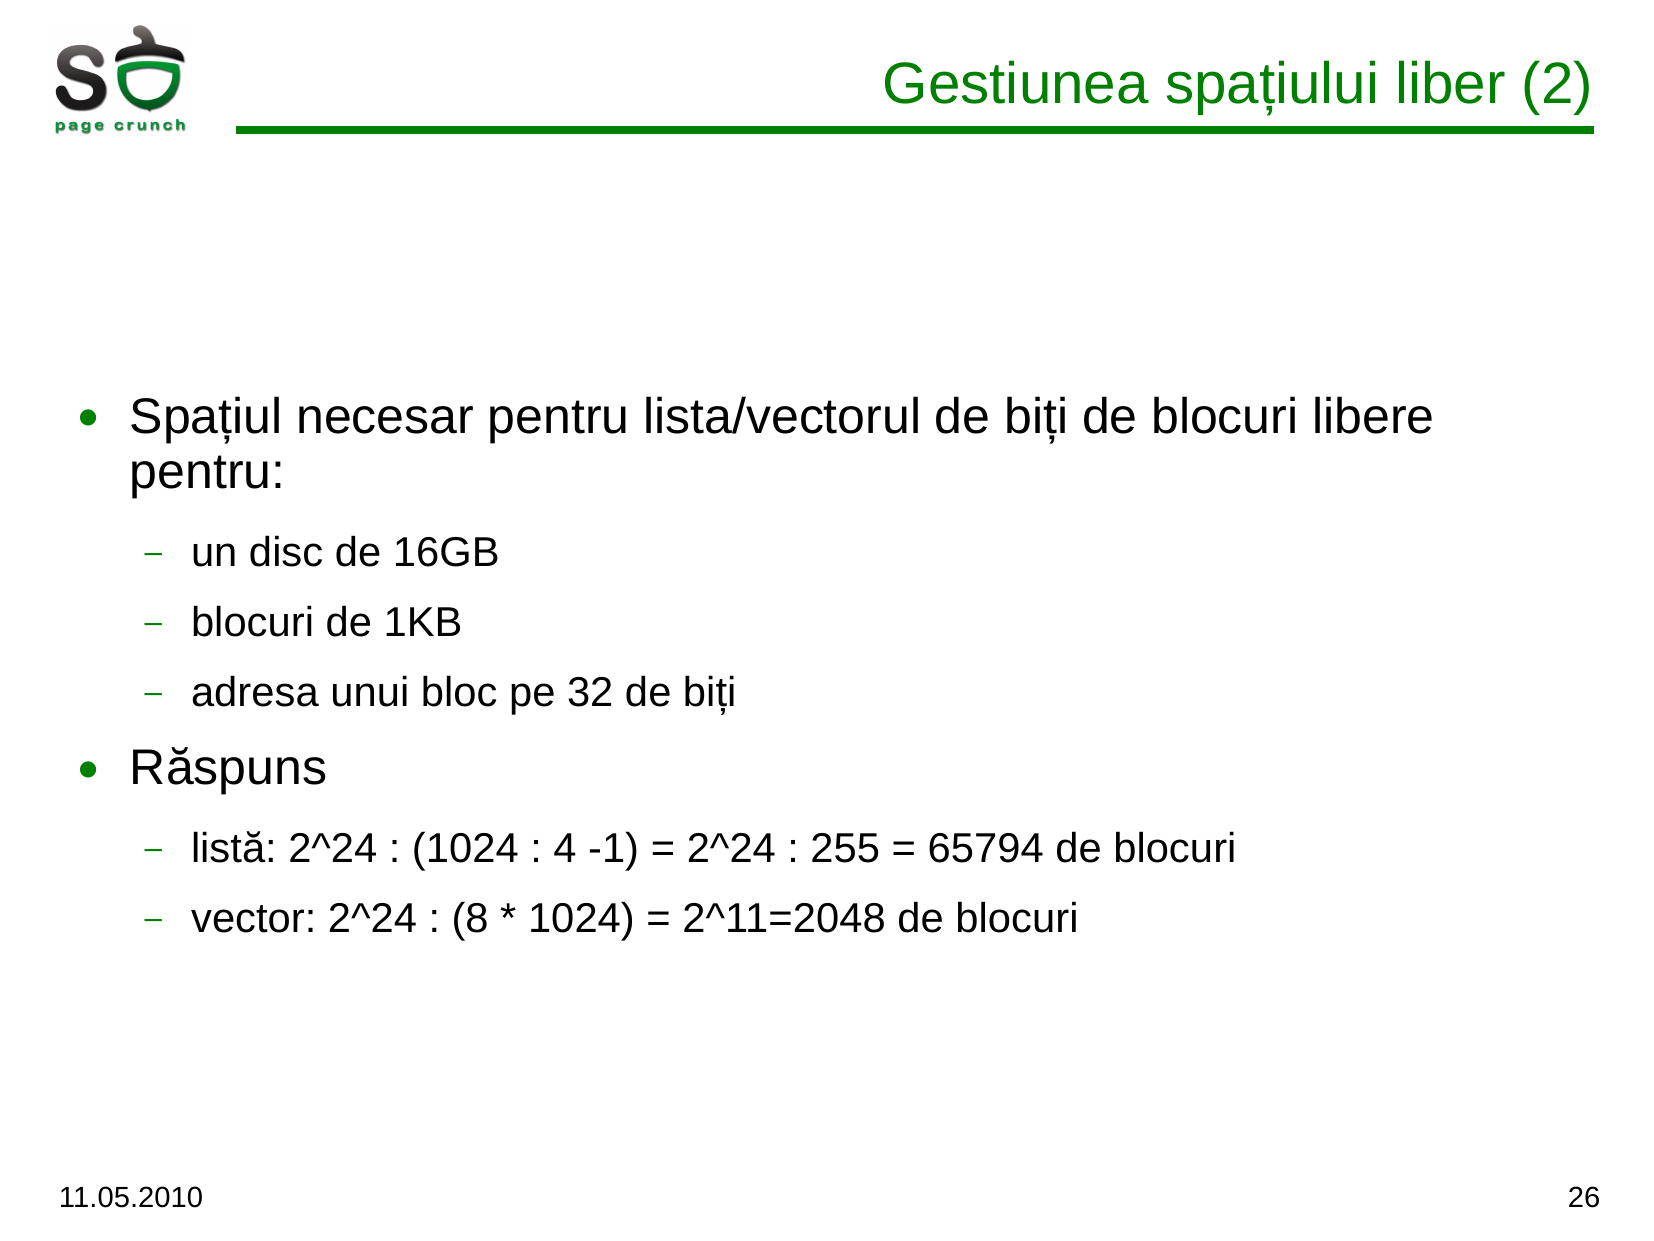

# Gestiunea spațiului liber (2)
Spațiul necesar pentru lista/vectorul de biți de blocuri libere pentru:
un disc de 16GB
blocuri de 1KB
adresa unui bloc pe 32 de biți
Răspuns
listă: 2^24 : (1024 : 4 -1) = 2^24 : 255 = 65794 de blocuri
vector: 2^24 : (8 * 1024) = 2^11=2048 de blocuri
11.05.2010
26